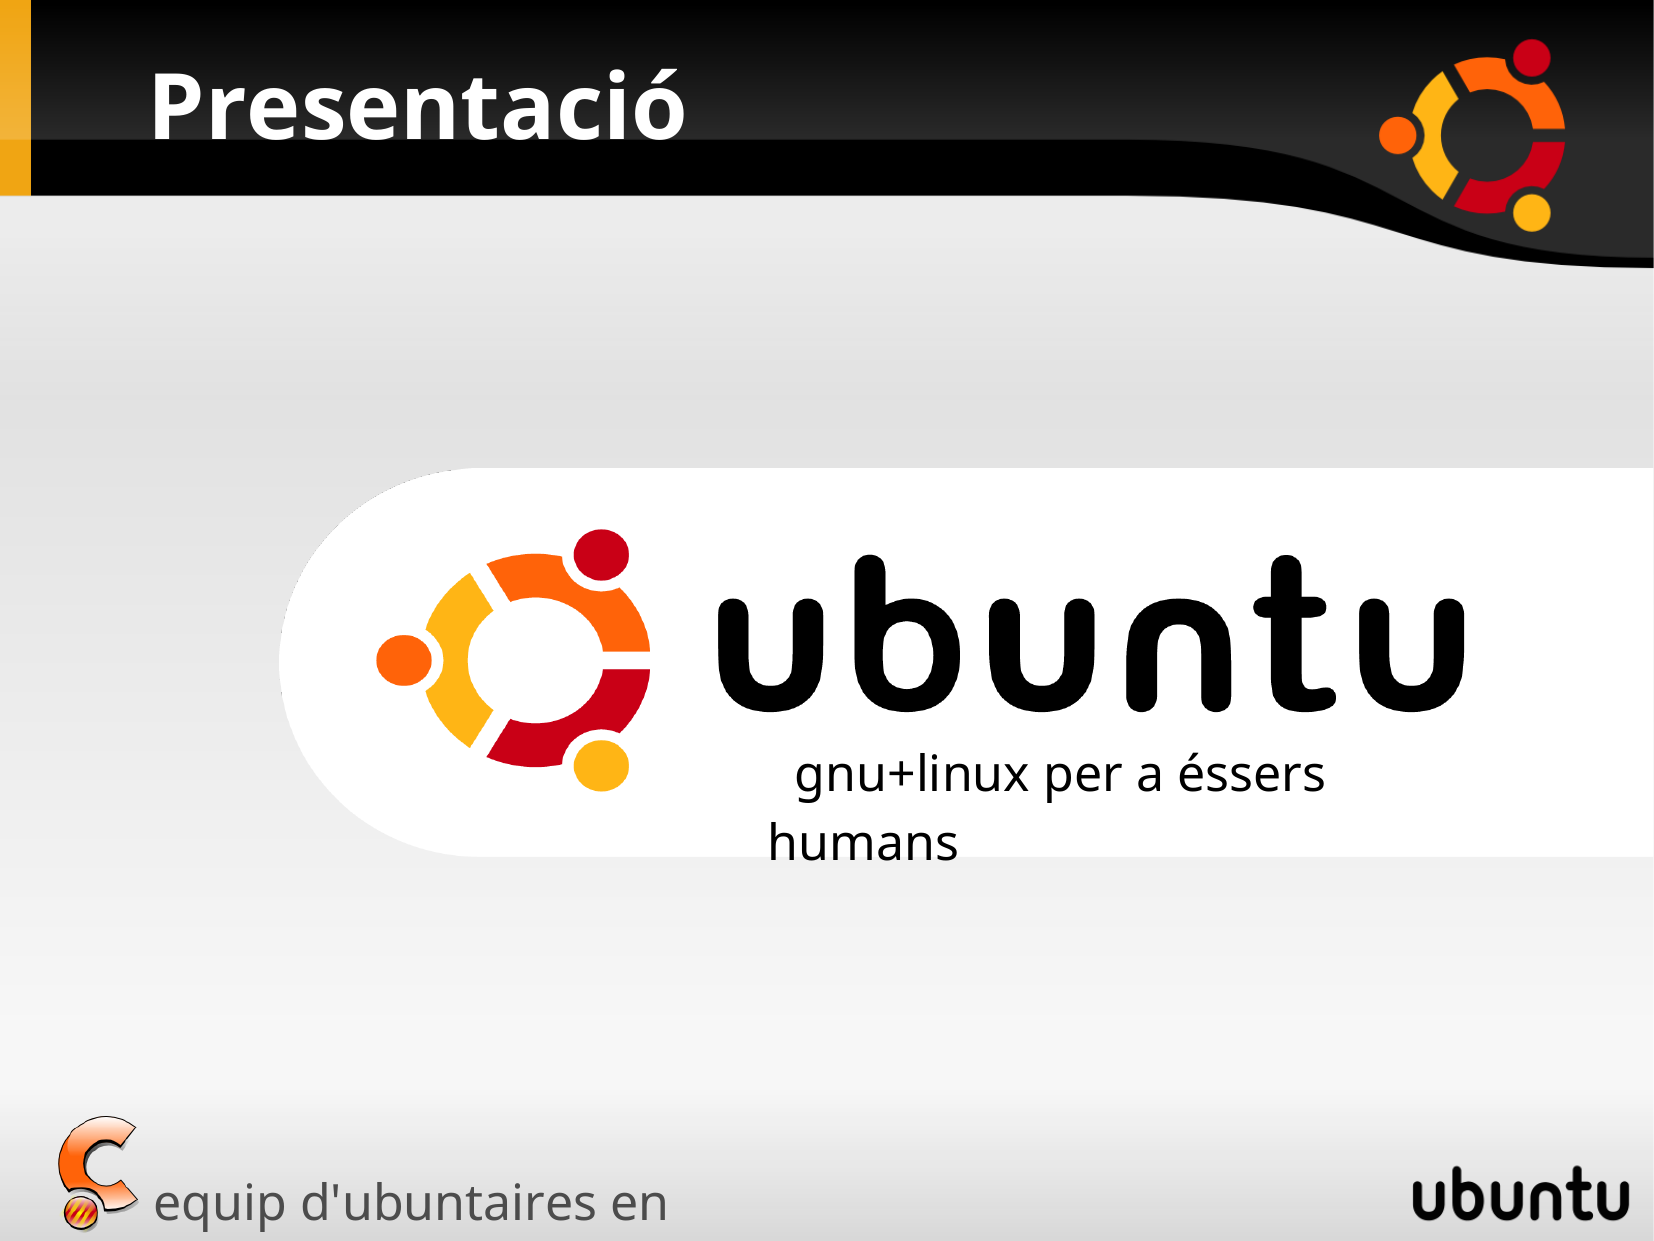

# Presentació
 gnu+linux per a éssers humans